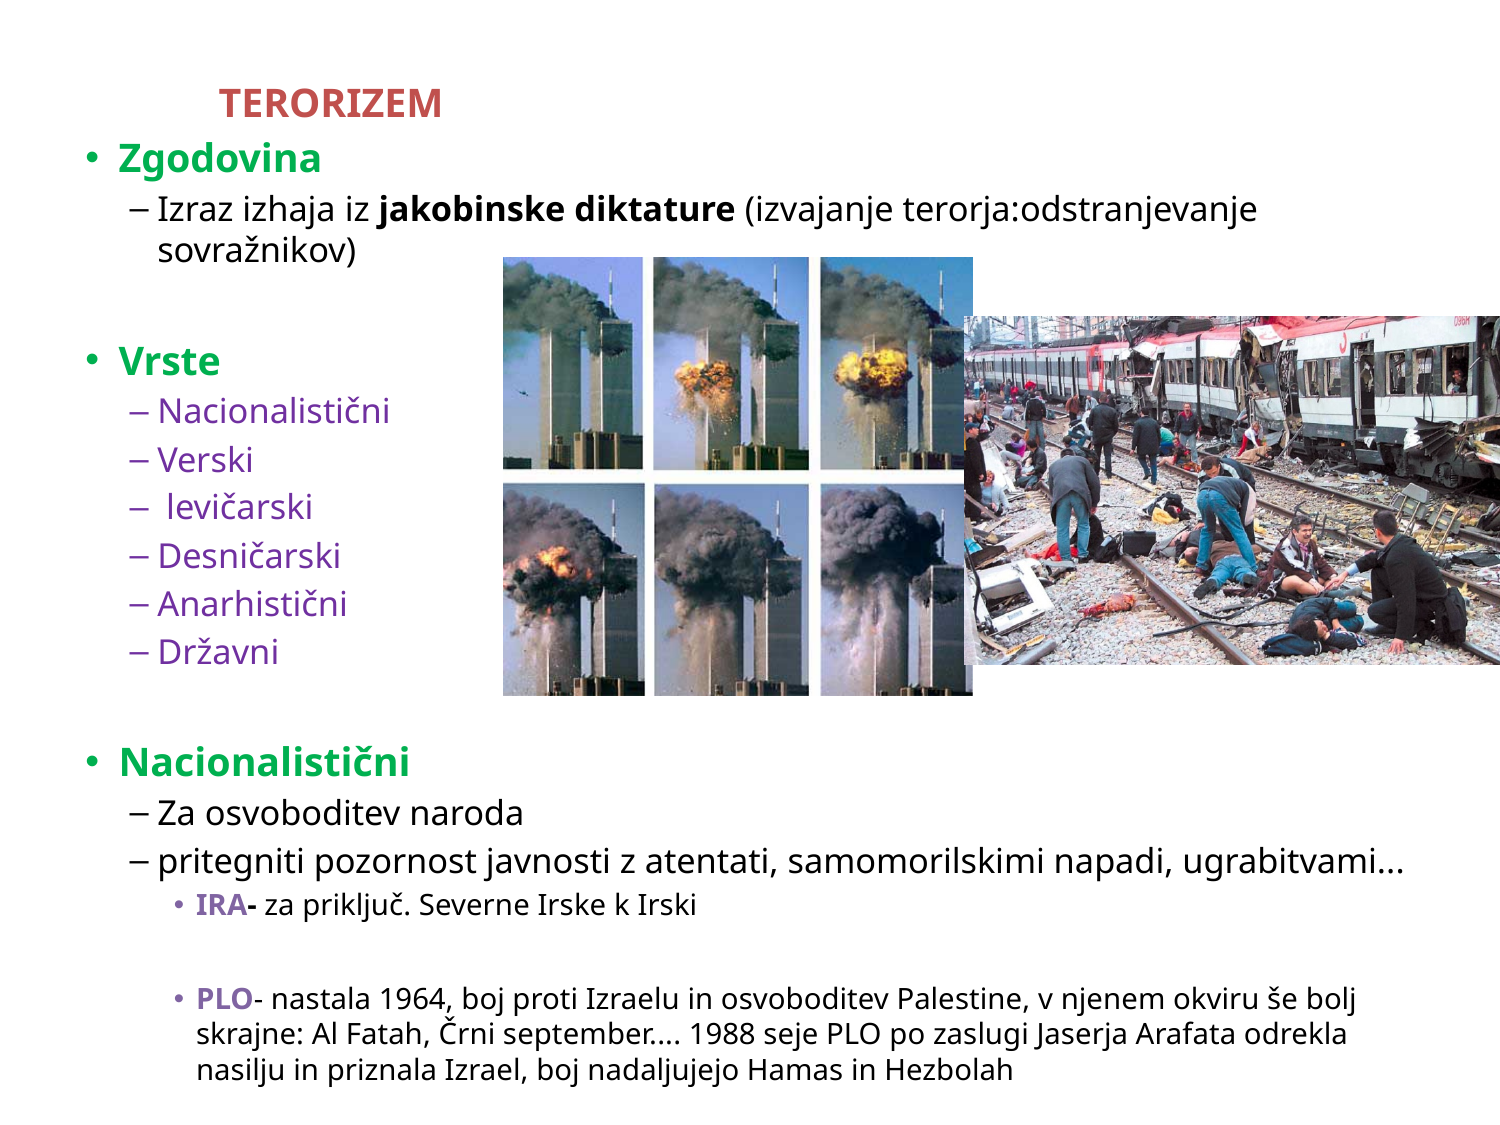

# TERORIZEM
Zgodovina
Izraz izhaja iz jakobinske diktature (izvajanje terorja:odstranjevanje sovražnikov)
Vrste
Nacionalistični
Verski
 levičarski
Desničarski
Anarhistični
Državni
Nacionalistični
Za osvoboditev naroda
pritegniti pozornost javnosti z atentati, samomorilskimi napadi, ugrabitvami...
IRA- za priključ. Severne Irske k Irski
PLO- nastala 1964, boj proti Izraelu in osvoboditev Palestine, v njenem okviru še bolj skrajne: Al Fatah, Črni september.... 1988 seje PLO po zaslugi Jaserja Arafata odrekla nasilju in priznala Izrael, boj nadaljujejo Hamas in Hezbolah